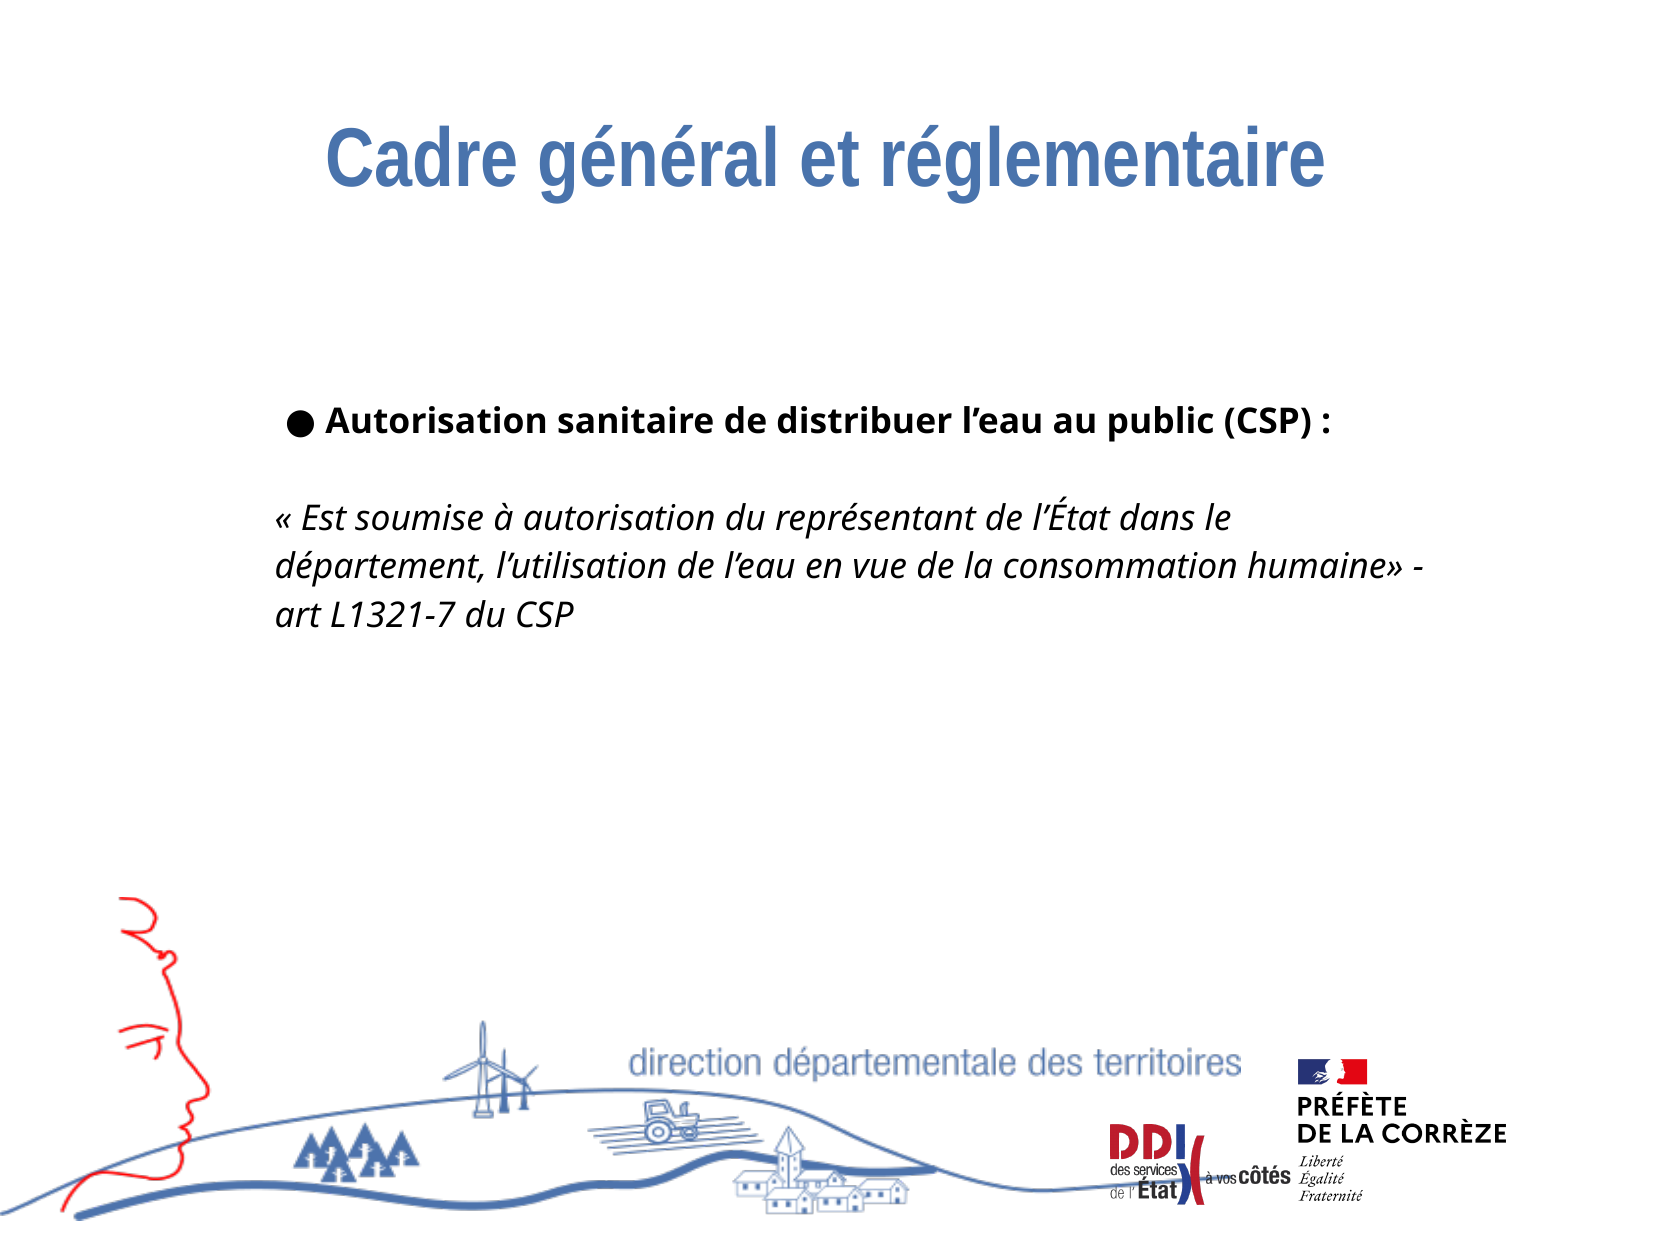

# Cadre général et réglementaire
 ● Autorisation sanitaire de distribuer l’eau au public (CSP) :
« Est soumise à autorisation du représentant de l’État dans le
département, l’utilisation de l’eau en vue de la consommation humaine» -
art L1321-7 du CSP